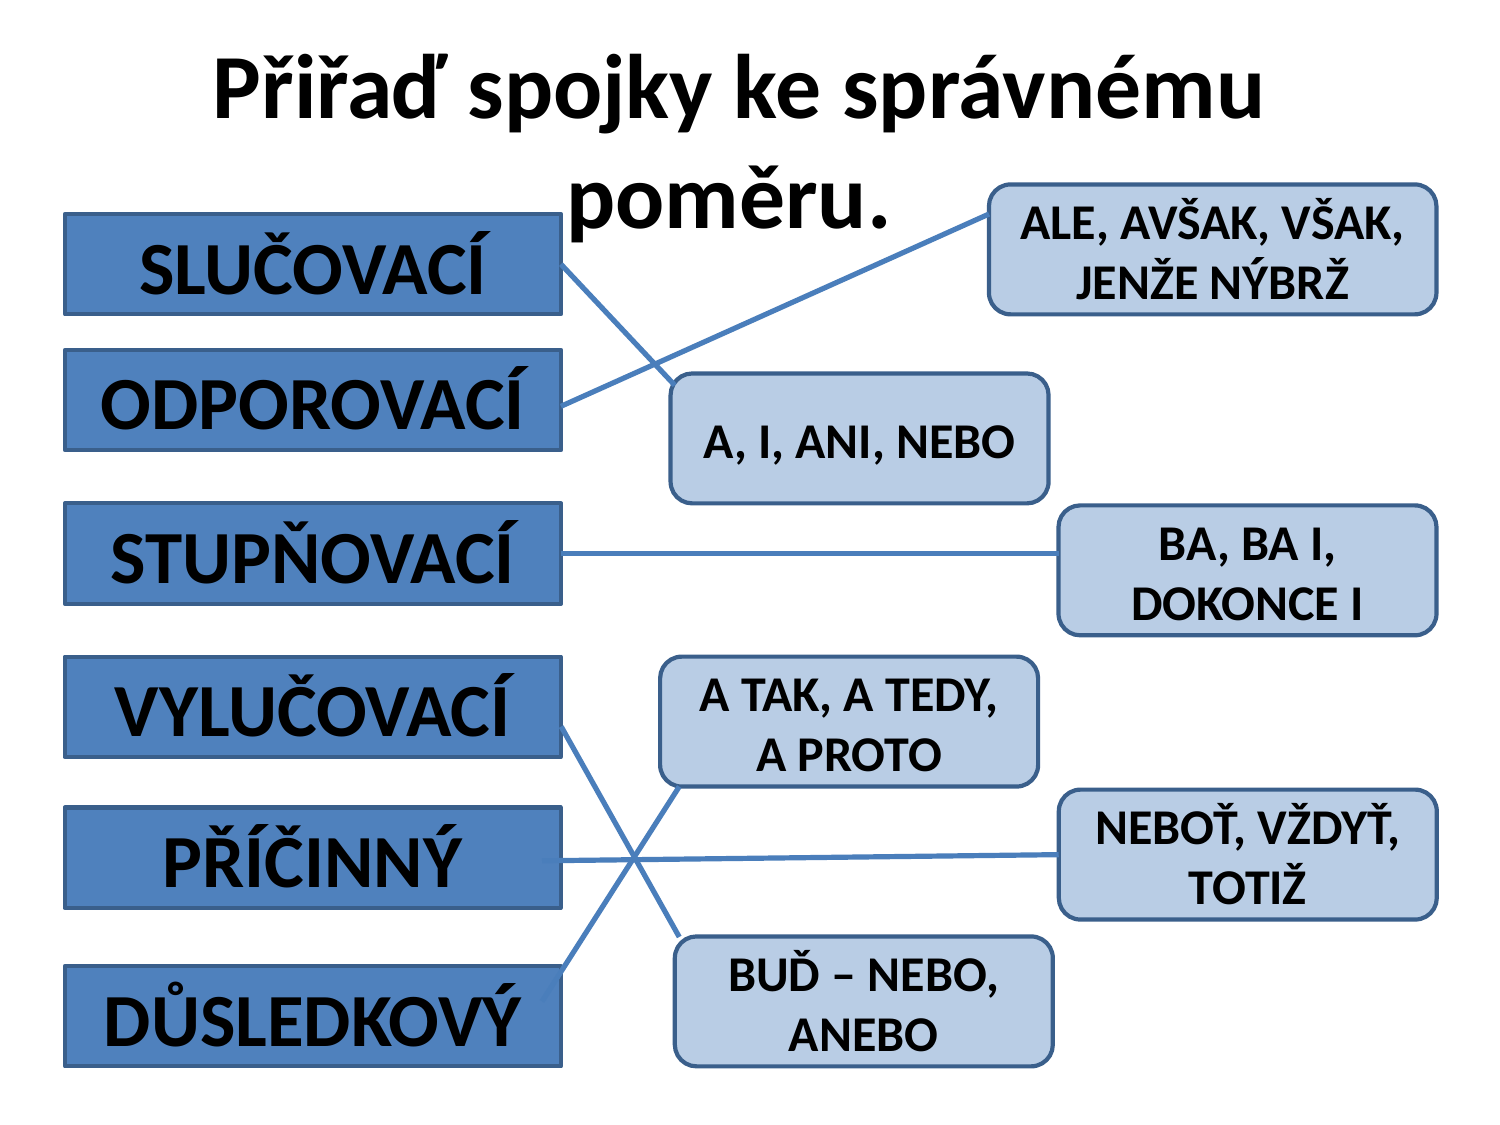

# Přiřaď spojky ke správnému poměru.
ALE, AVŠAK, VŠAK, JENŽE NÝBRŽ
SLUČOVACÍ
ODPOROVACÍ
A, I, ANI, NEBO
STUPŇOVACÍ
BA, BA I, DOKONCE I
VYLUČOVACÍ
A TAK, A TEDY, A PROTO
NEBOŤ, VŽDYŤ, TOTIŽ
PŘÍČINNÝ
BUĎ – NEBO, ANEBO
DŮSLEDKOVÝ